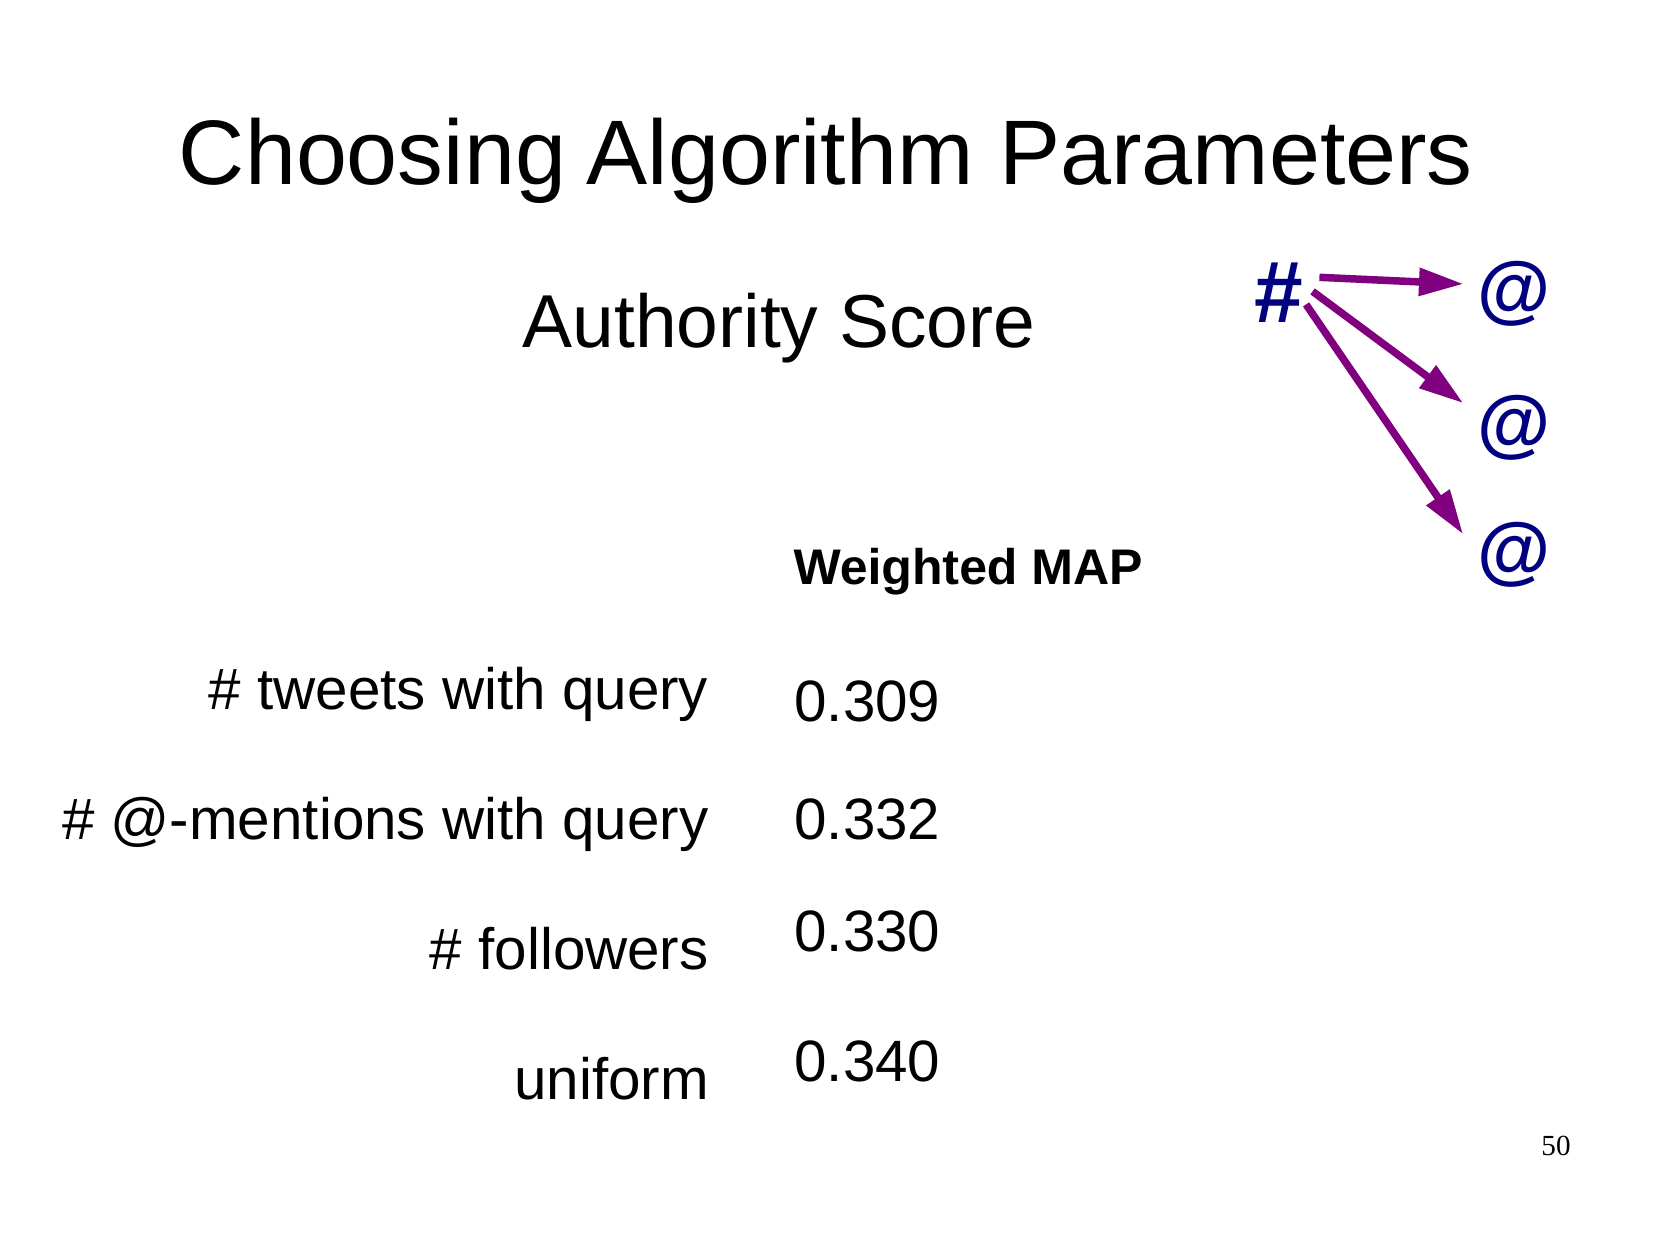

# Choosing Algorithm Parameters
#
@
@
@
Authority Score
Weighted MAP
# tweets with query
# @-mentions with query
# followers
uniform
0.309
0.332
0.330
0.340
50